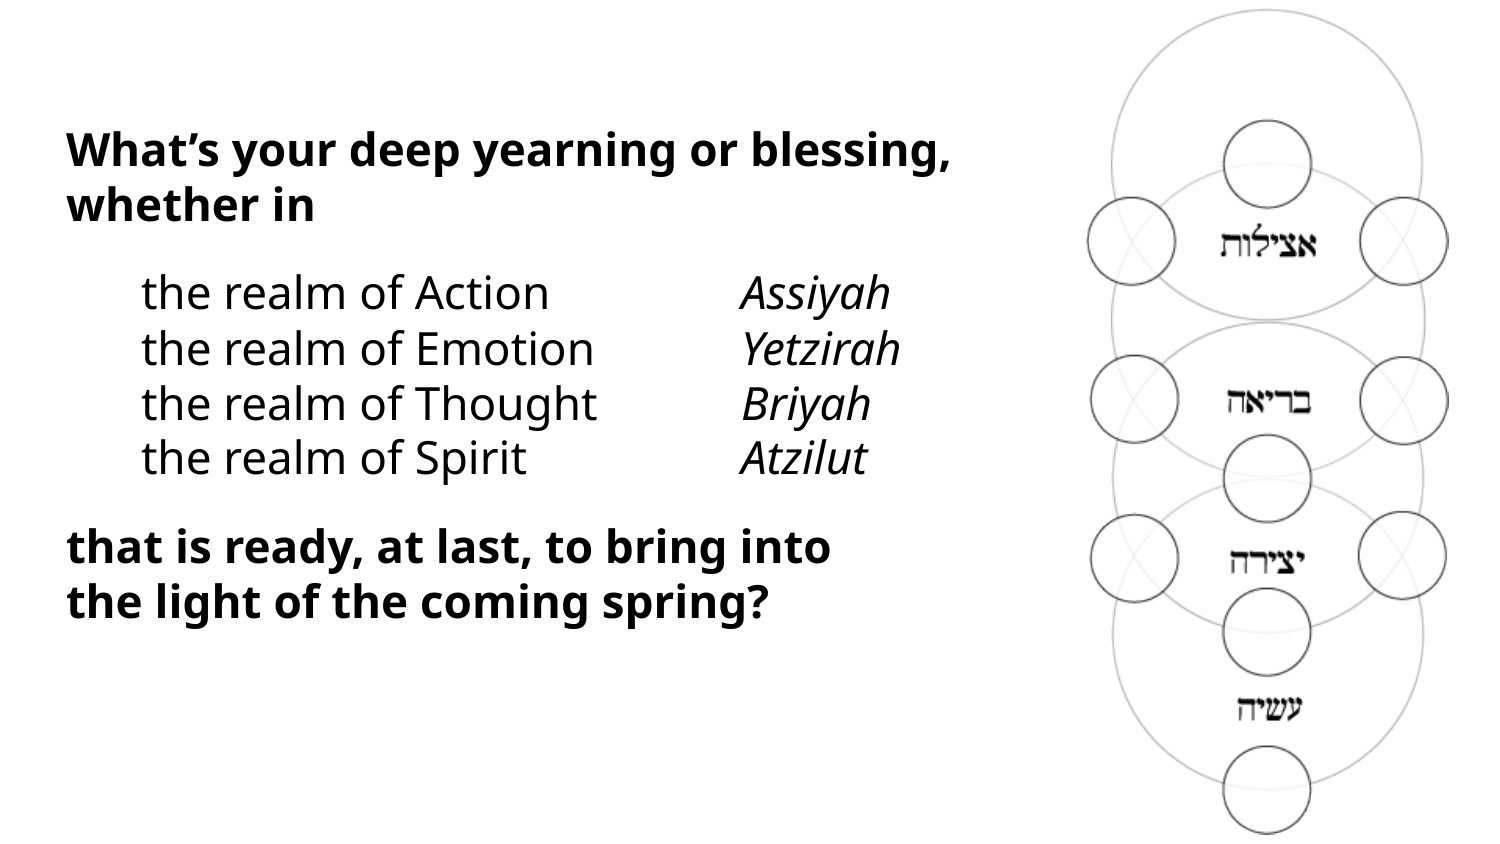

#
What’s your deep yearning or blessing, whether in
	the realm of Action	 		Assiyah
	the realm of Emotion	 	Yetzirah
	the realm of Thought	 	Briyah
	the realm of Spirit	 	Atzilut
that is ready, at last, to bring into
the light of the coming spring?